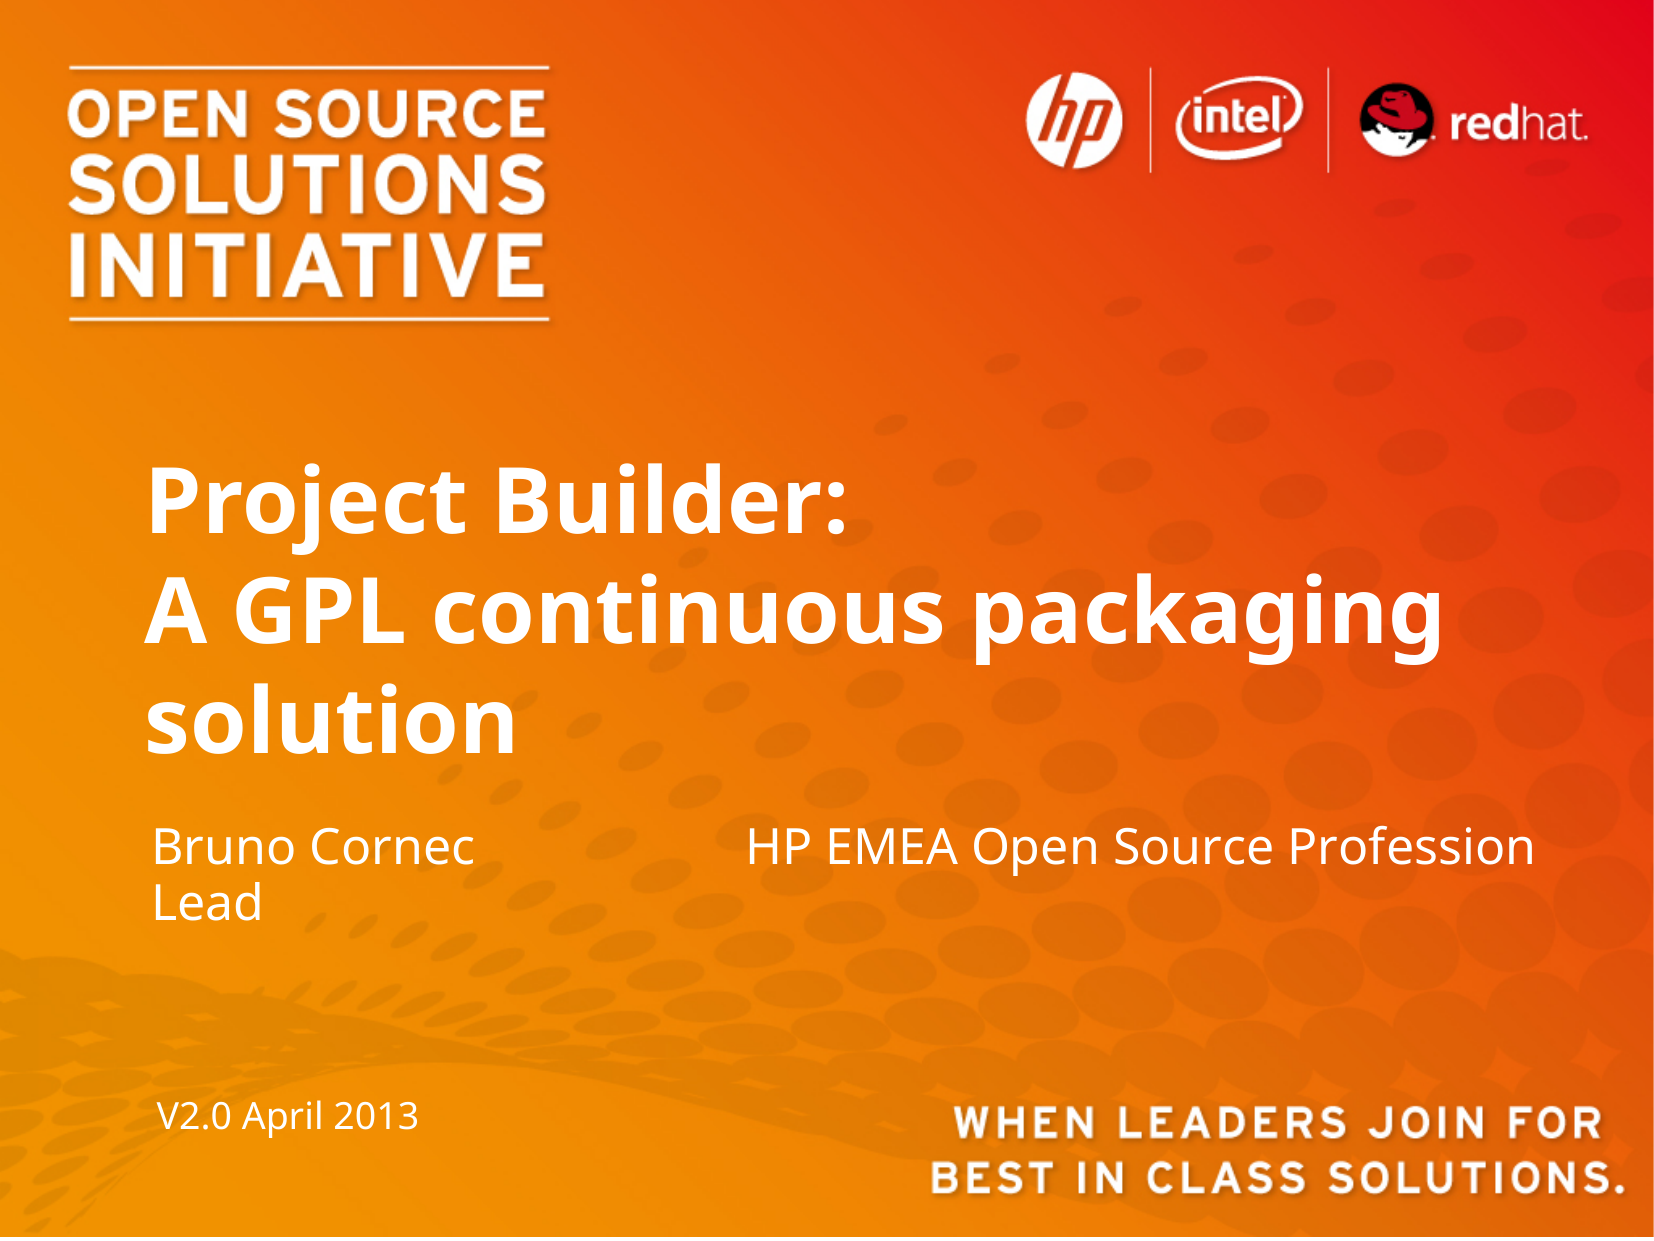

# Project Builder: A GPL continuous packaging solution
Bruno Cornec			HP EMEA Open Source Profession Lead
V2.0 April 2013